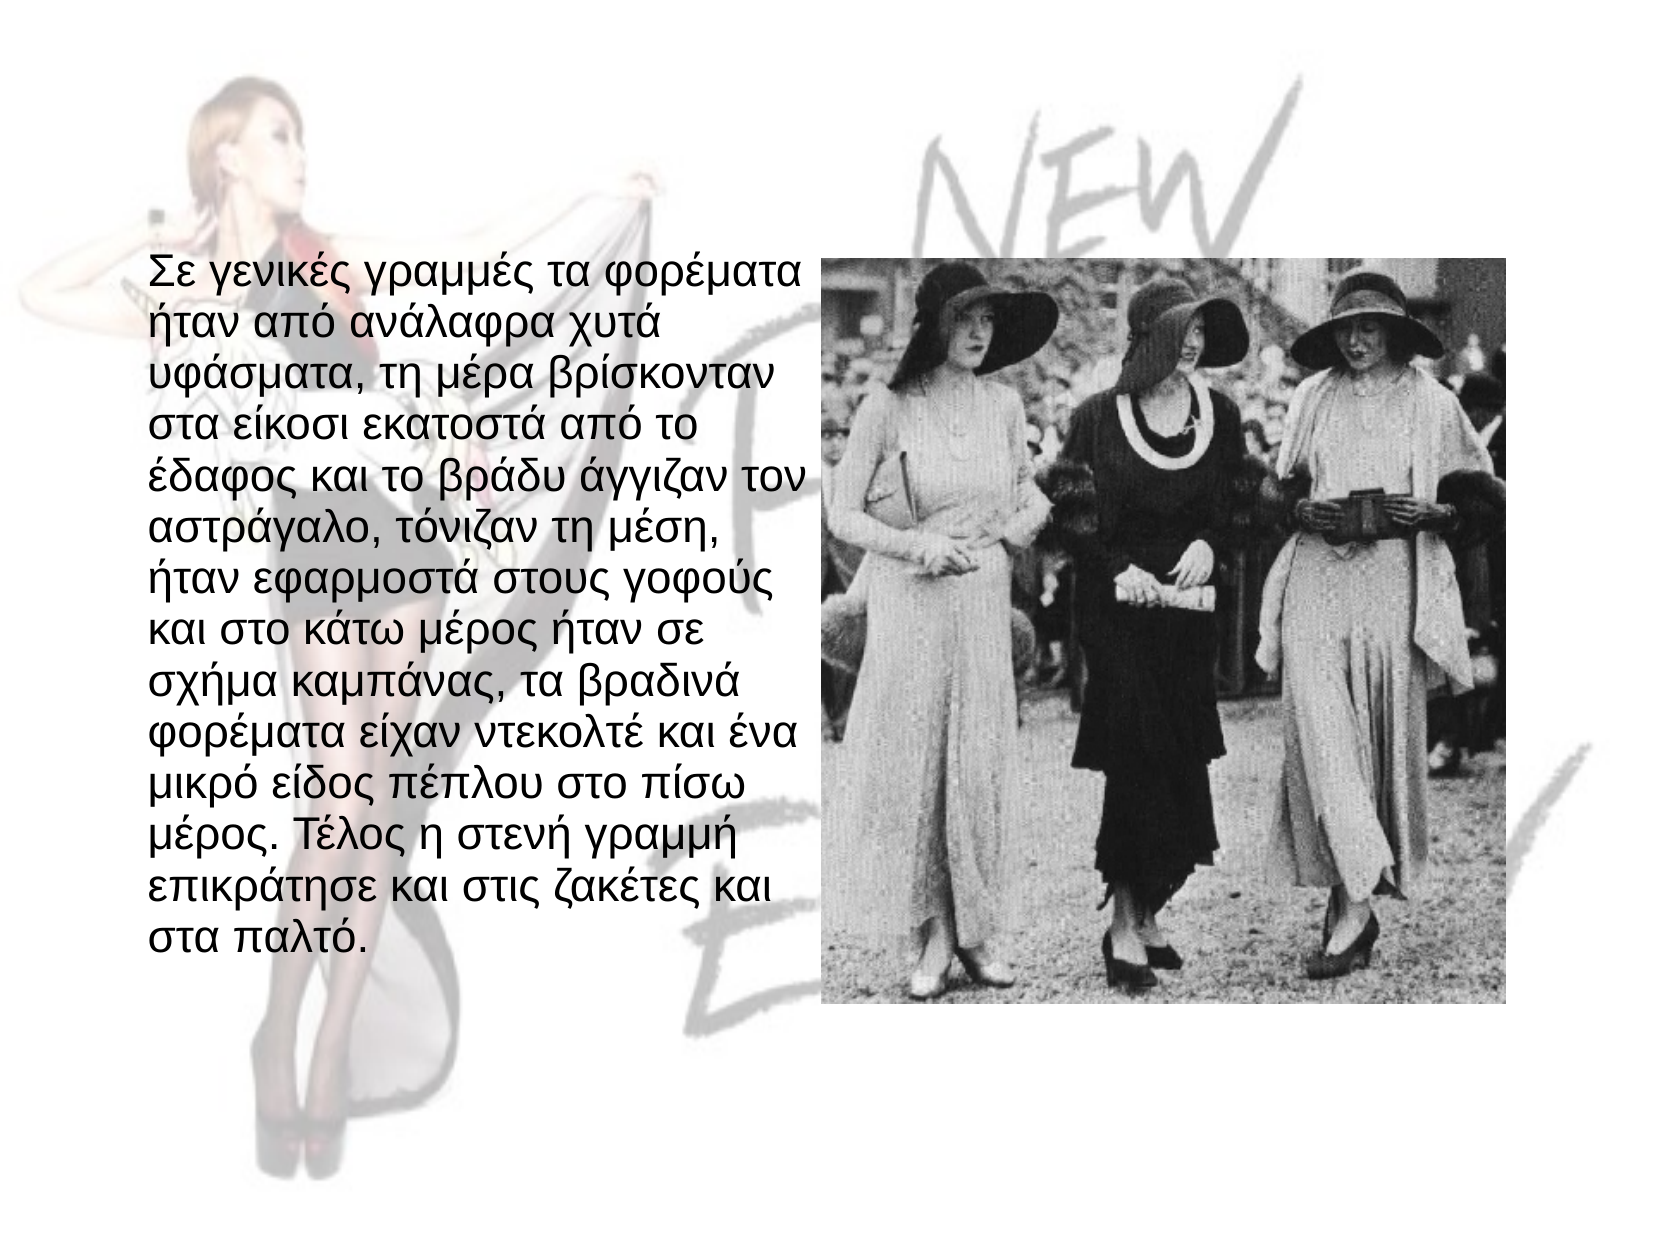

# Σε γενικές γραμμές τα φορέματα ήταν από ανάλαφρα χυτά υφάσματα, τη μέρα βρίσκονταν στα είκοσι εκατοστά από το έδαφος και το βράδυ άγγιζαν τον αστράγαλο, τόνιζαν τη μέση, ήταν εφαρμοστά στους γοφούς και στο κάτω μέρος ήταν σε σχήμα καμπάνας, τα βραδινά φορέματα είχαν ντεκολτέ και ένα μικρό είδος πέπλου στο πίσω μέρος. Τέλος η στενή γραμμή επικράτησε και στις ζακέτες και στα παλτό.